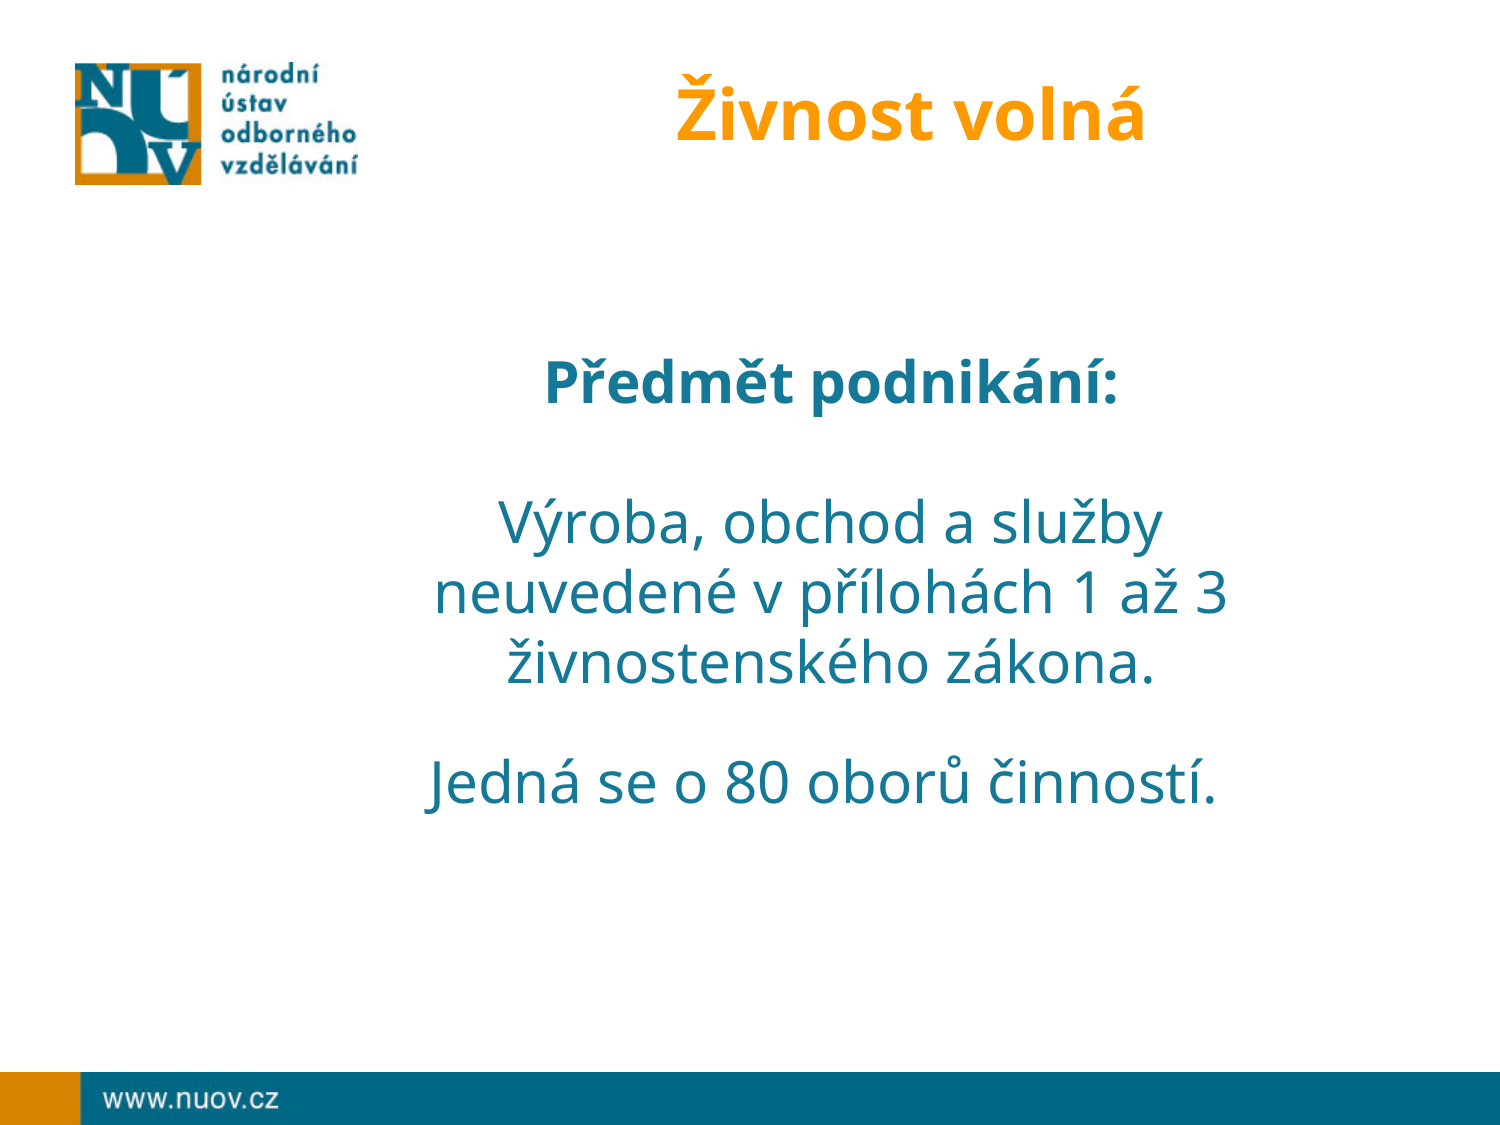

# Živnost volná
Předmět podnikání:
Výroba, obchod a služby
neuvedené v přílohách 1 až 3 živnostenského zákona.
Jedná se o 80 oborů činností.